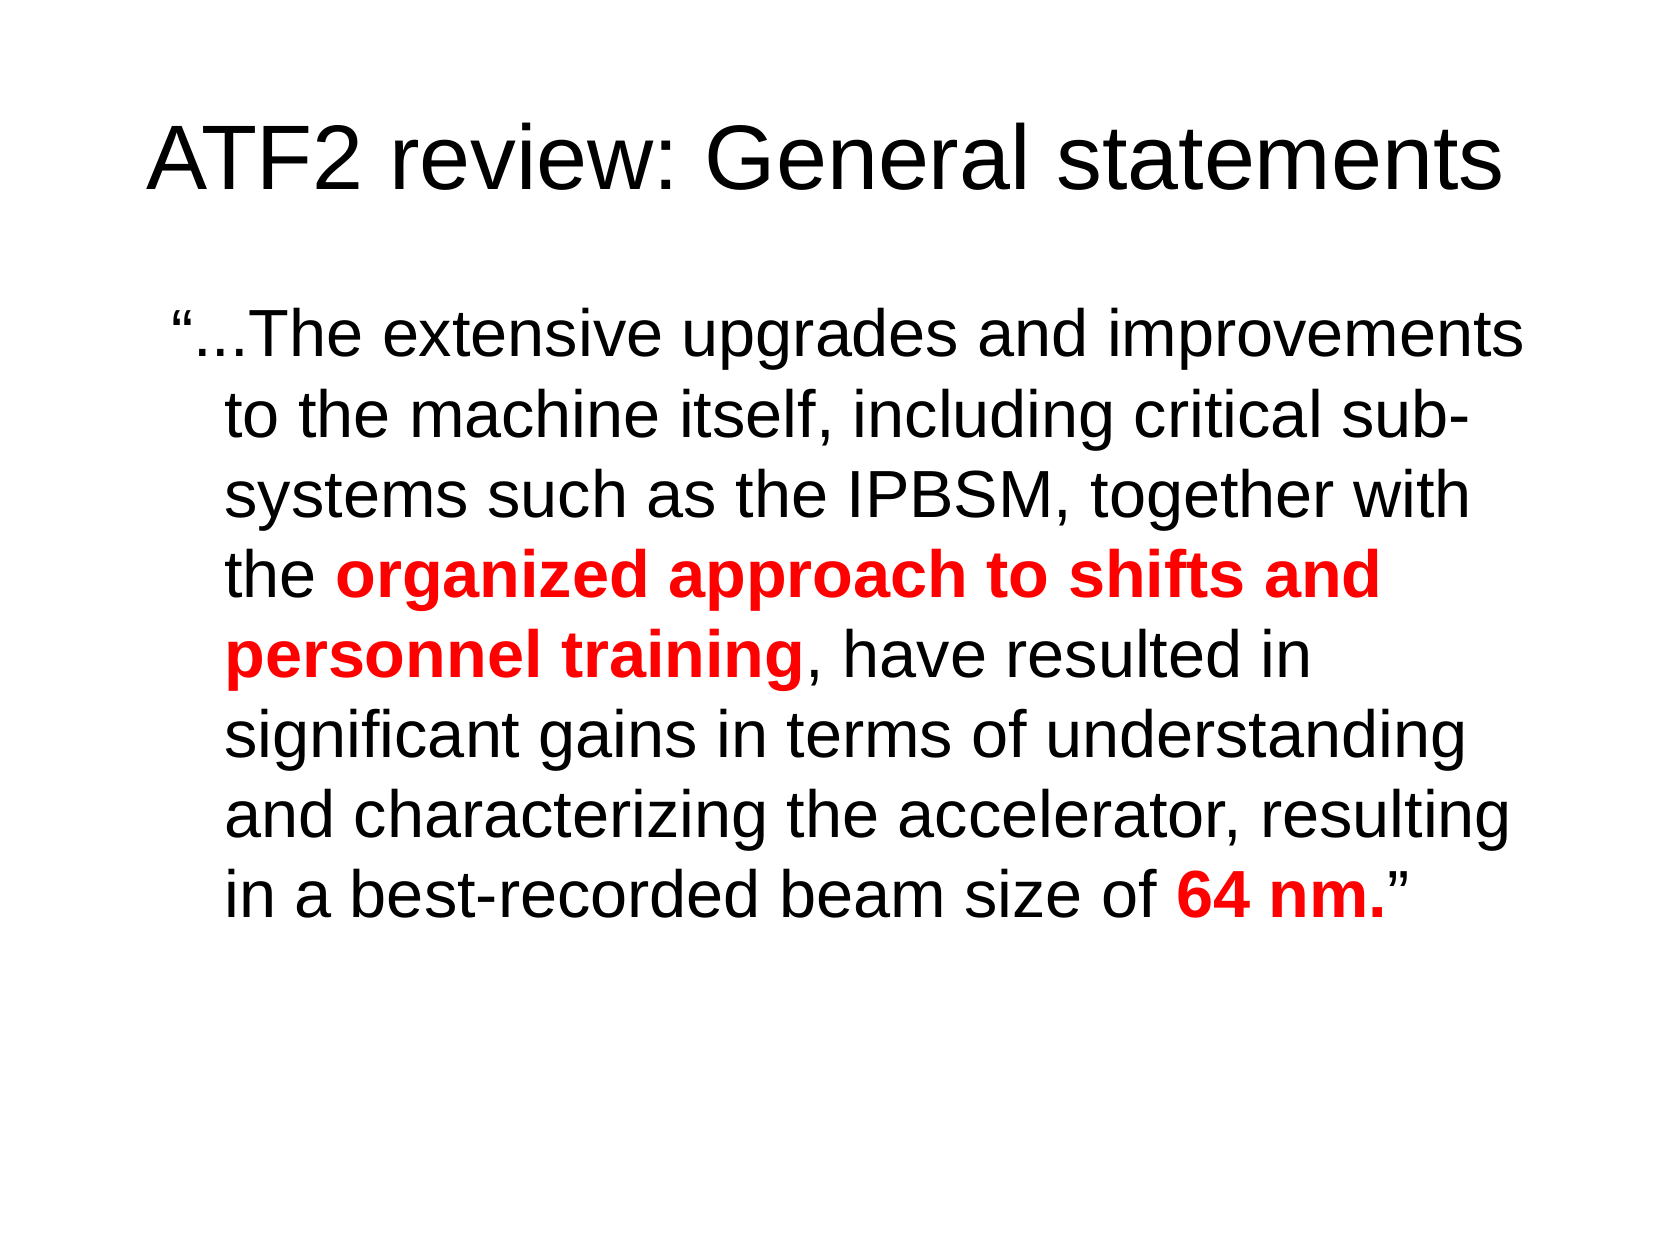

# ATF2 review: General statements
“...The extensive upgrades and improvements to the machine itself, including critical sub-systems such as the IPBSM, together with the organized approach to shifts and personnel training, have resulted in significant gains in terms of understanding and characterizing the accelerator, resulting in a best-recorded beam size of 64 nm.”